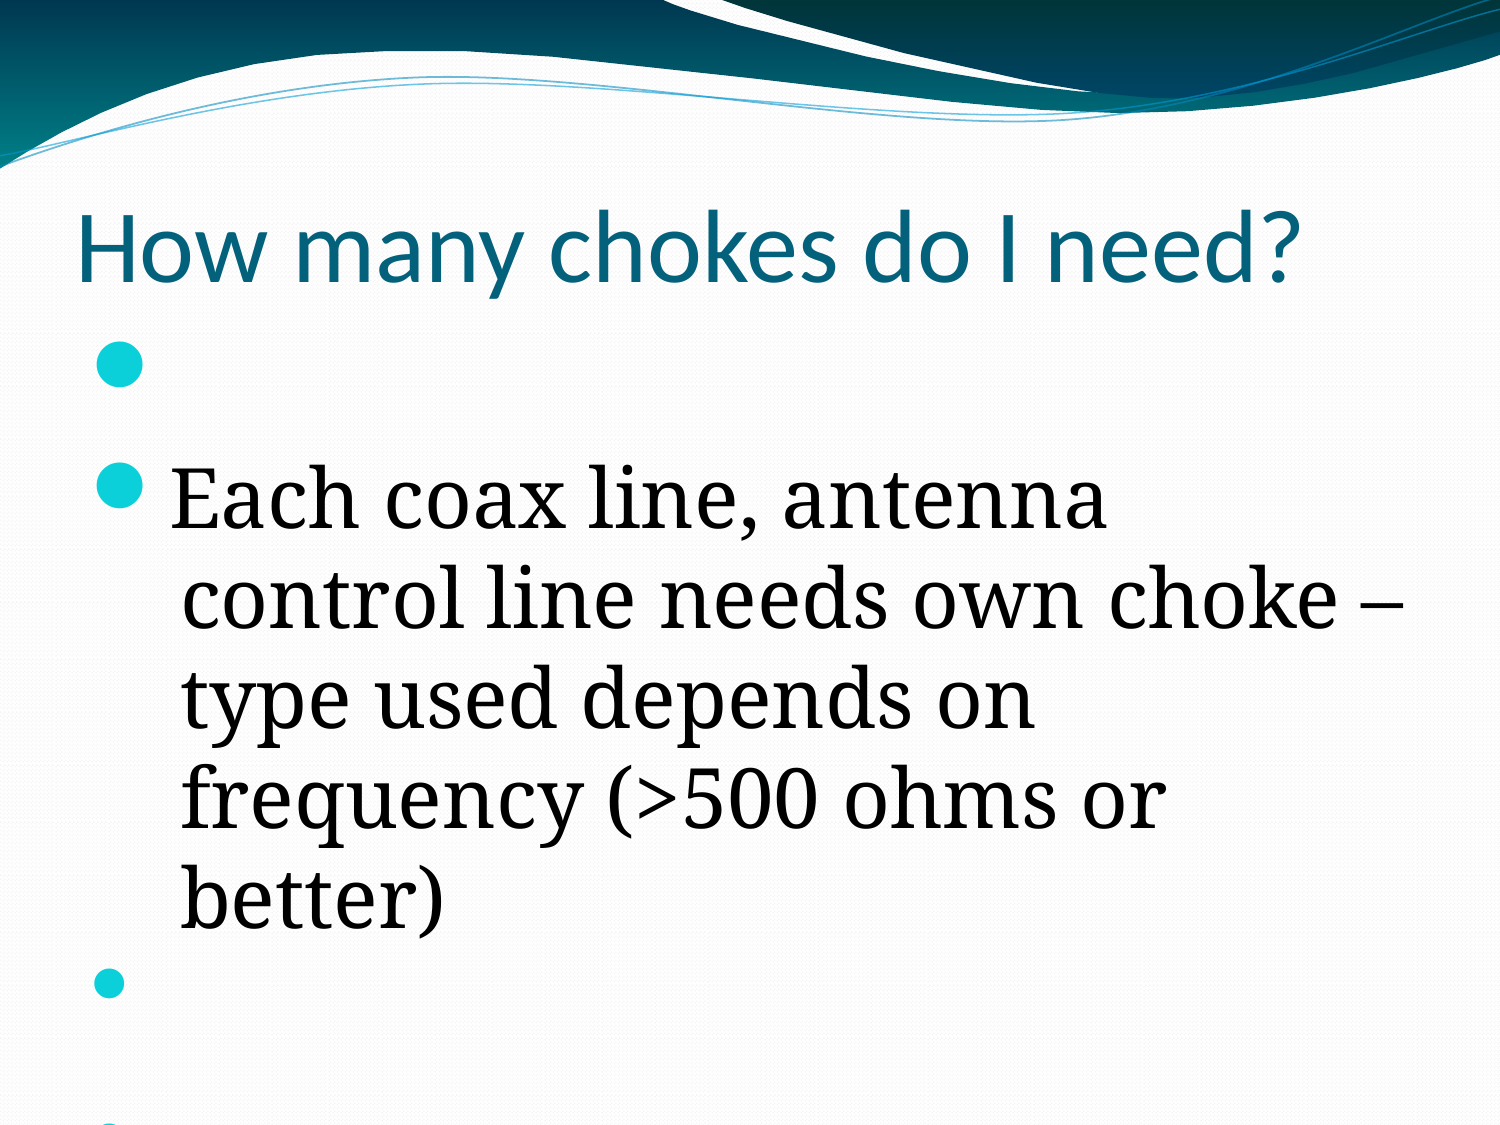

# How many chokes do I need?
Each coax line, antenna control line needs own choke – type used depends on frequency (>500 ohms or better)